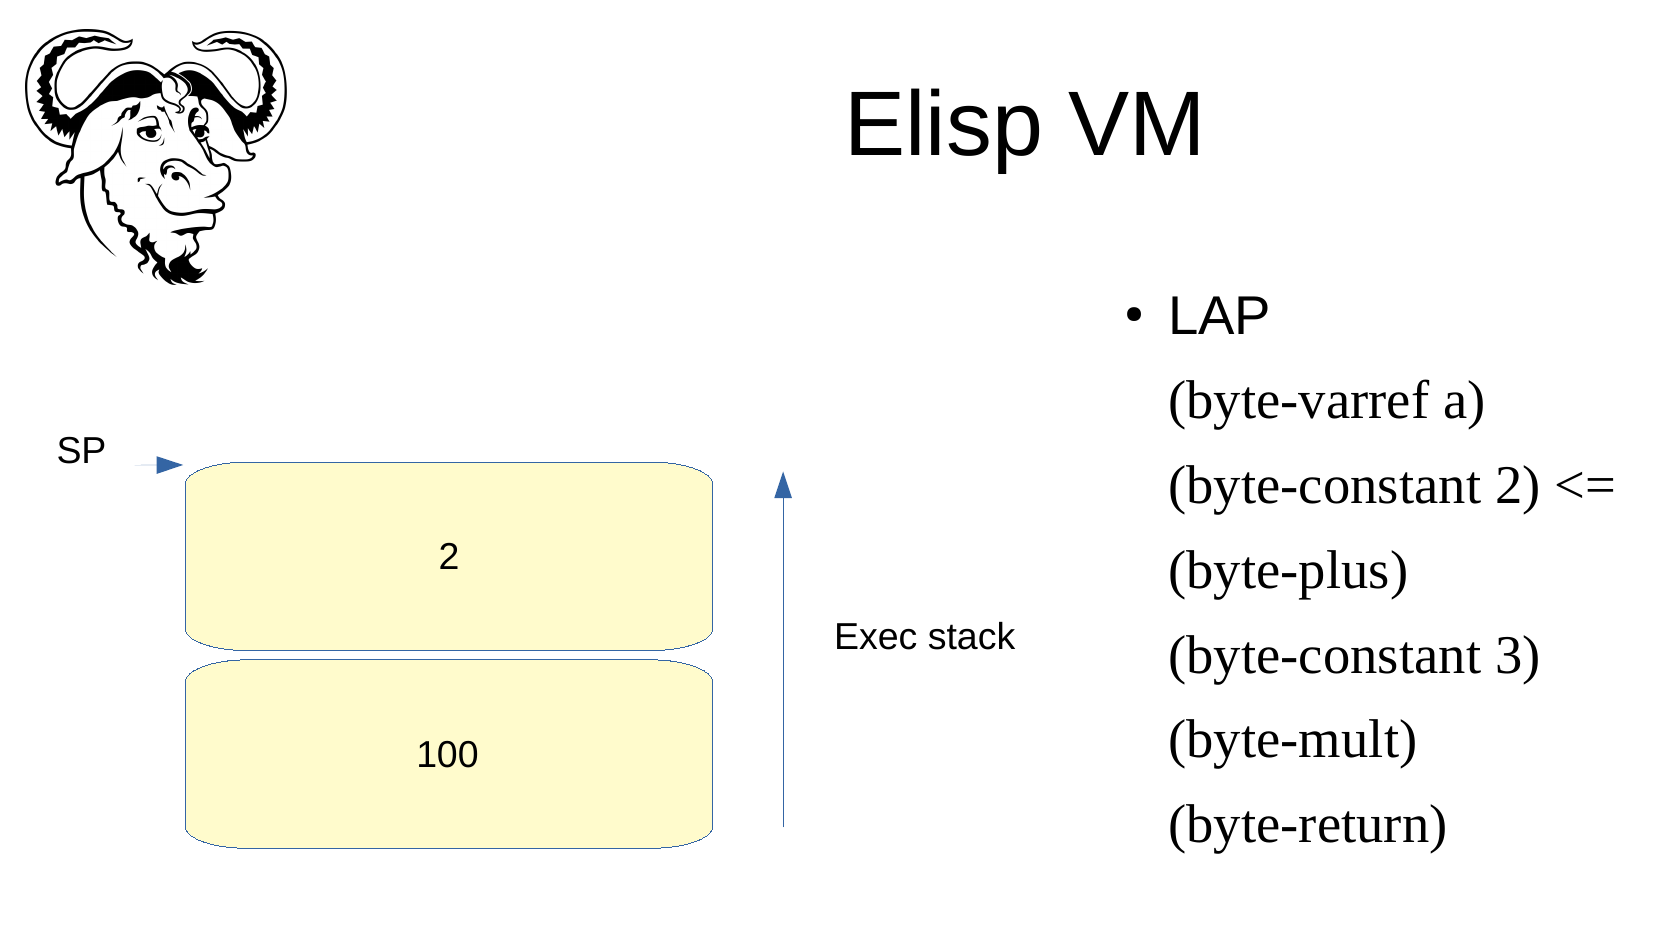

# Elisp VM
LAP
(byte-varref a)
(byte-constant 2) <=
(byte-plus)
(byte-constant 3)
(byte-mult)
(byte-return)
SP
2
Exec stack
100